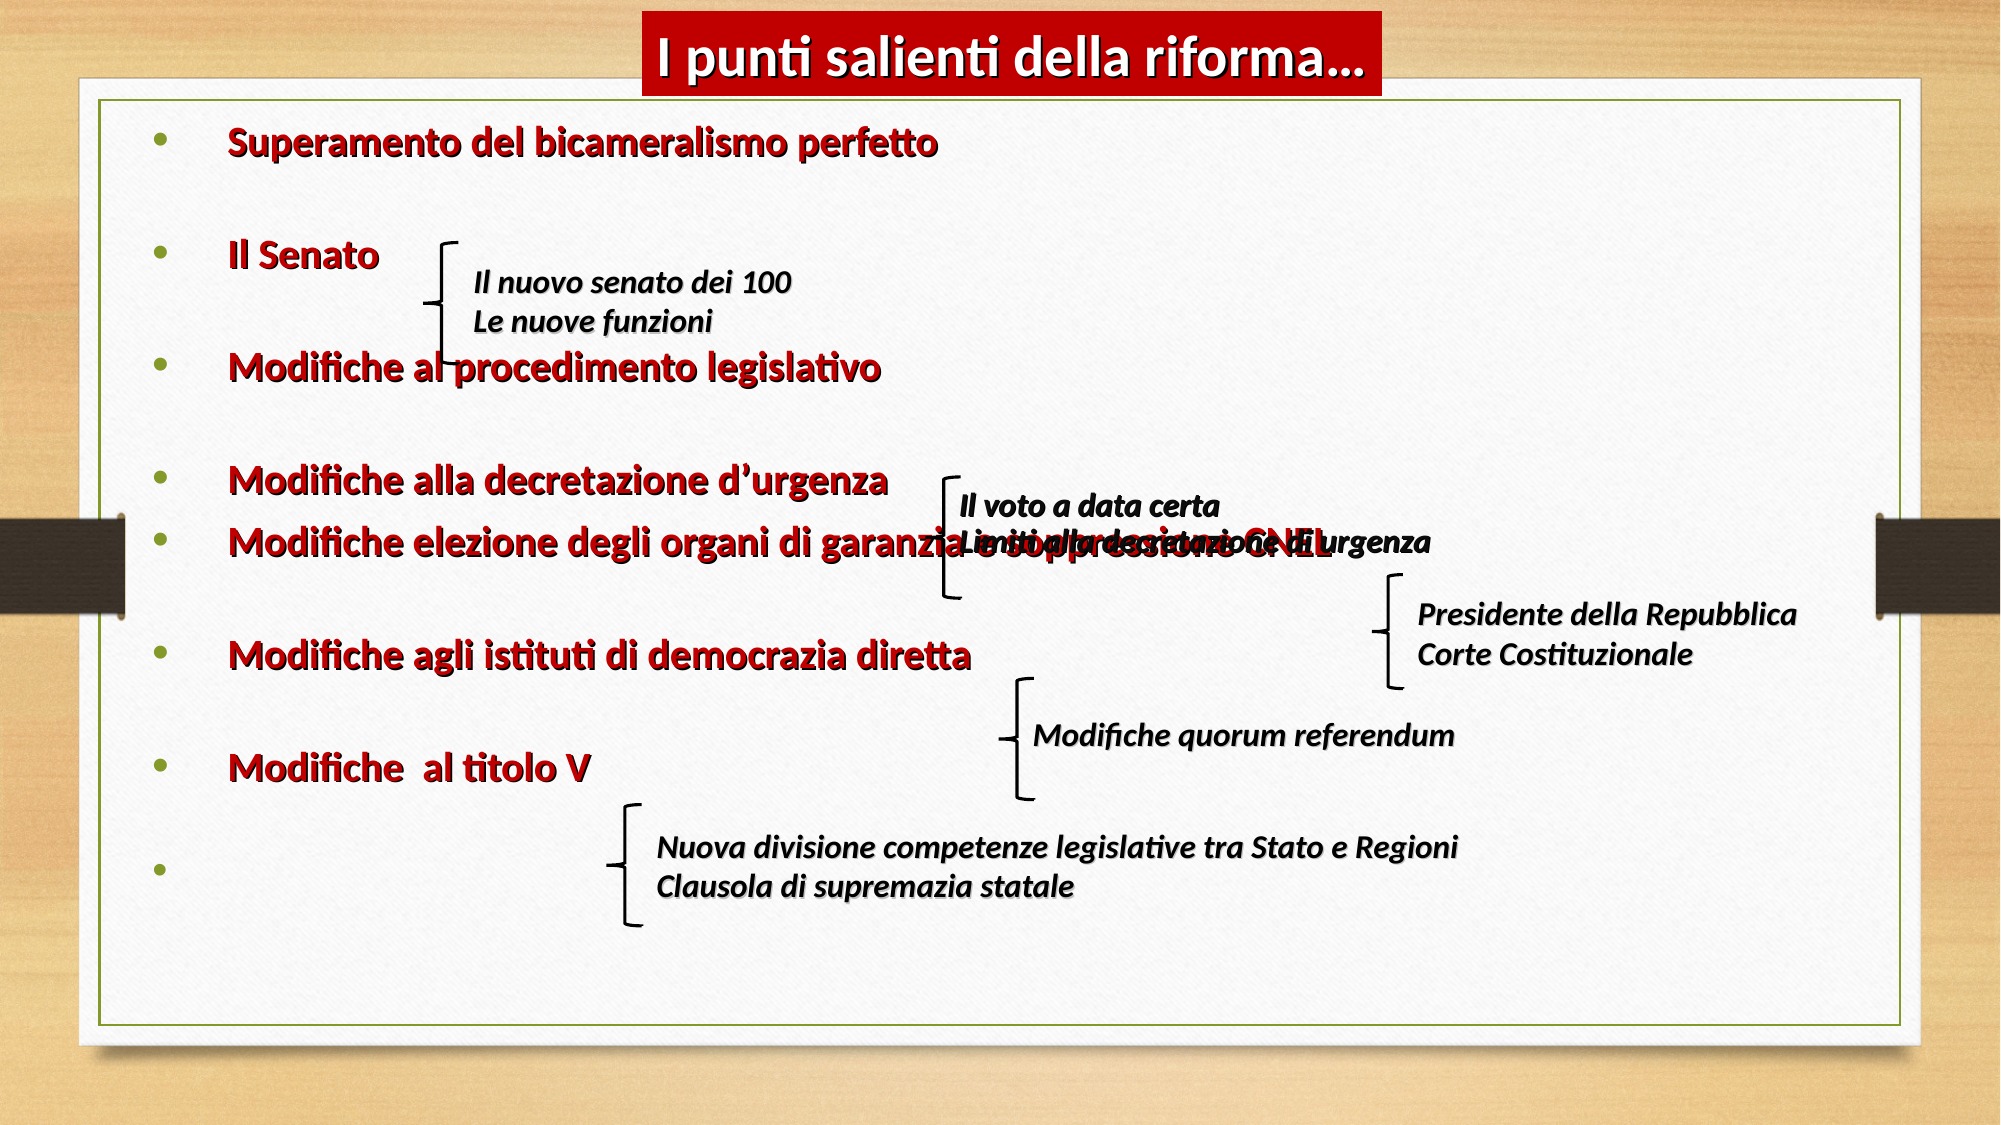

Superamento del bicameralismo perfetto
Il Senato
Modifiche al procedimento legislativo
Modifiche alla decretazione d’urgenza
Modifiche elezione degli organi di garanzia e soppressione CNEL
Modifiche agli istituti di democrazia diretta
Modifiche al titolo V
I punti salienti della riforma…
Il nuovo senato dei 100
Le nuove funzioni
Il voto a data certa
Limiti alla decretazione di urgenza
Presidente della Repubblica
Corte Costituzionale
Modifiche quorum referendum
Nuova divisione competenze legislative tra Stato e Regioni
Clausola di supremazia statale